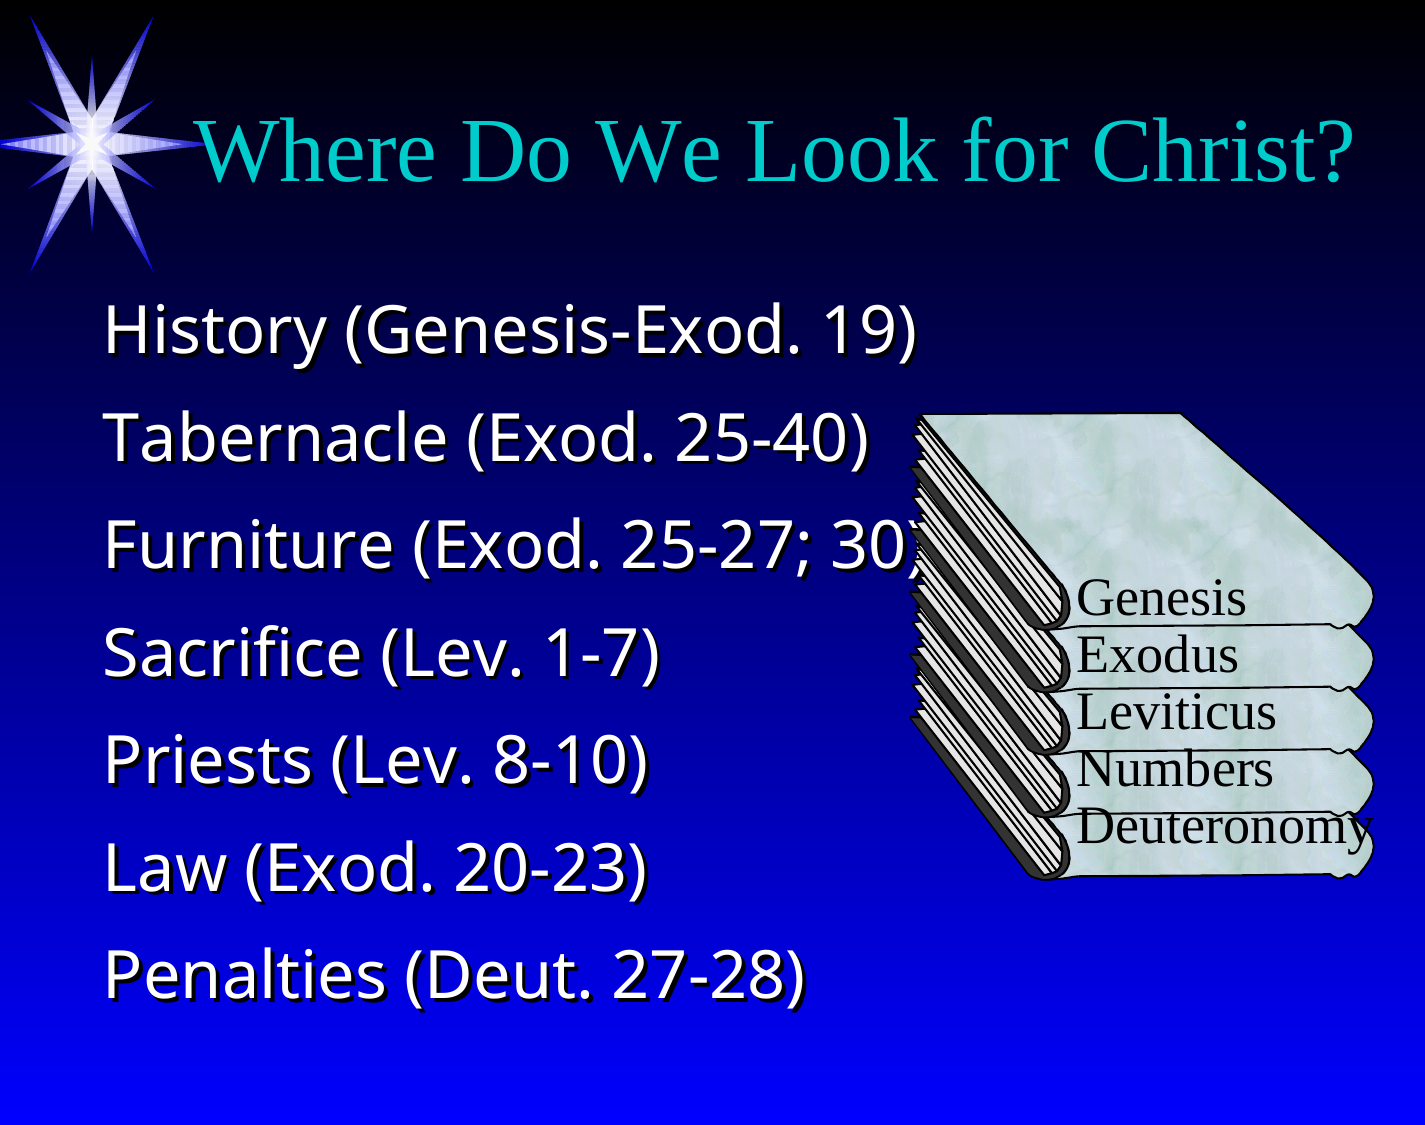

# Where Do We Look for Christ?
History (Genesis-Exod. 19)
Tabernacle (Exod. 25-40)
Furniture (Exod. 25-27; 30)
Sacrifice (Lev. 1-7)
Priests (Lev. 8-10)
Law (Exod. 20-23)
Penalties (Deut. 27-28)
Genesis
Exodus
Leviticus
Numbers
Deuteronomy